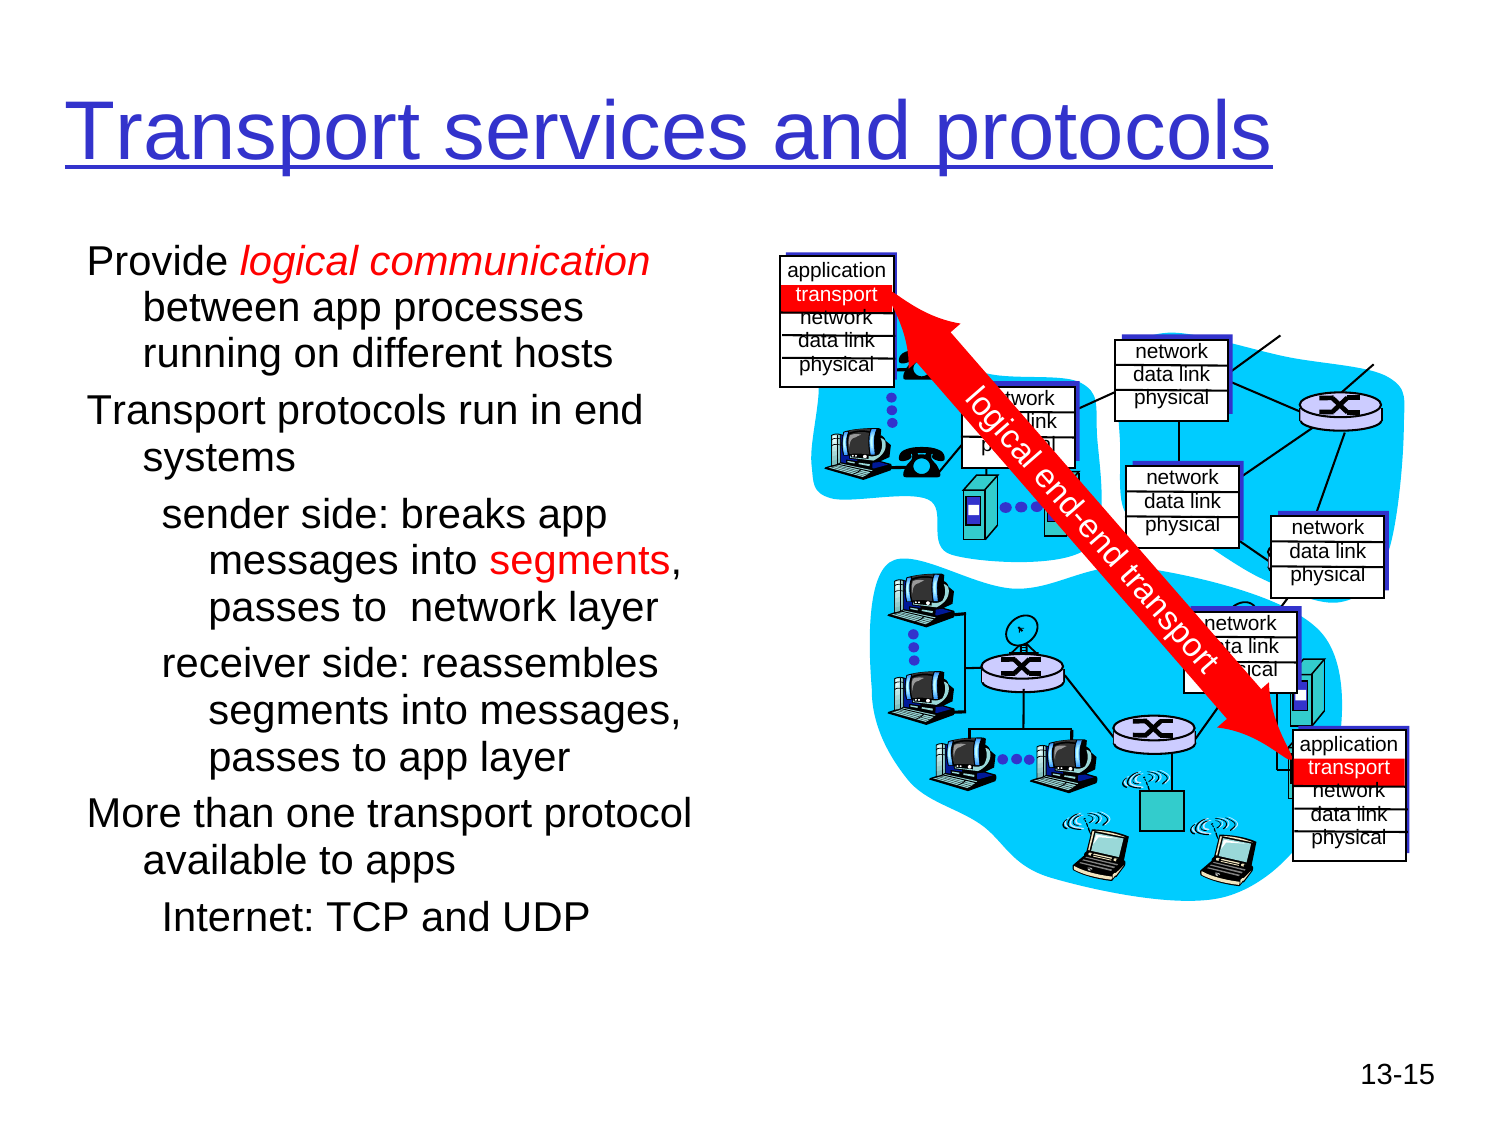

# Transport services and protocols
Provide logical communication between app processes running on different hosts
Transport protocols run in end systems
sender side: breaks app messages into segments, passes to network layer
receiver side: reassembles segments into messages, passes to app layer
More than one transport protocol available to apps
Internet: TCP and UDP
application
transport
network
data link
physical
logical end-end transport
network
data link
physical
network
data link
physical
network
data link
physical
network
data link
physical
network
data link
physical
application
transport
network
data link
physical
15